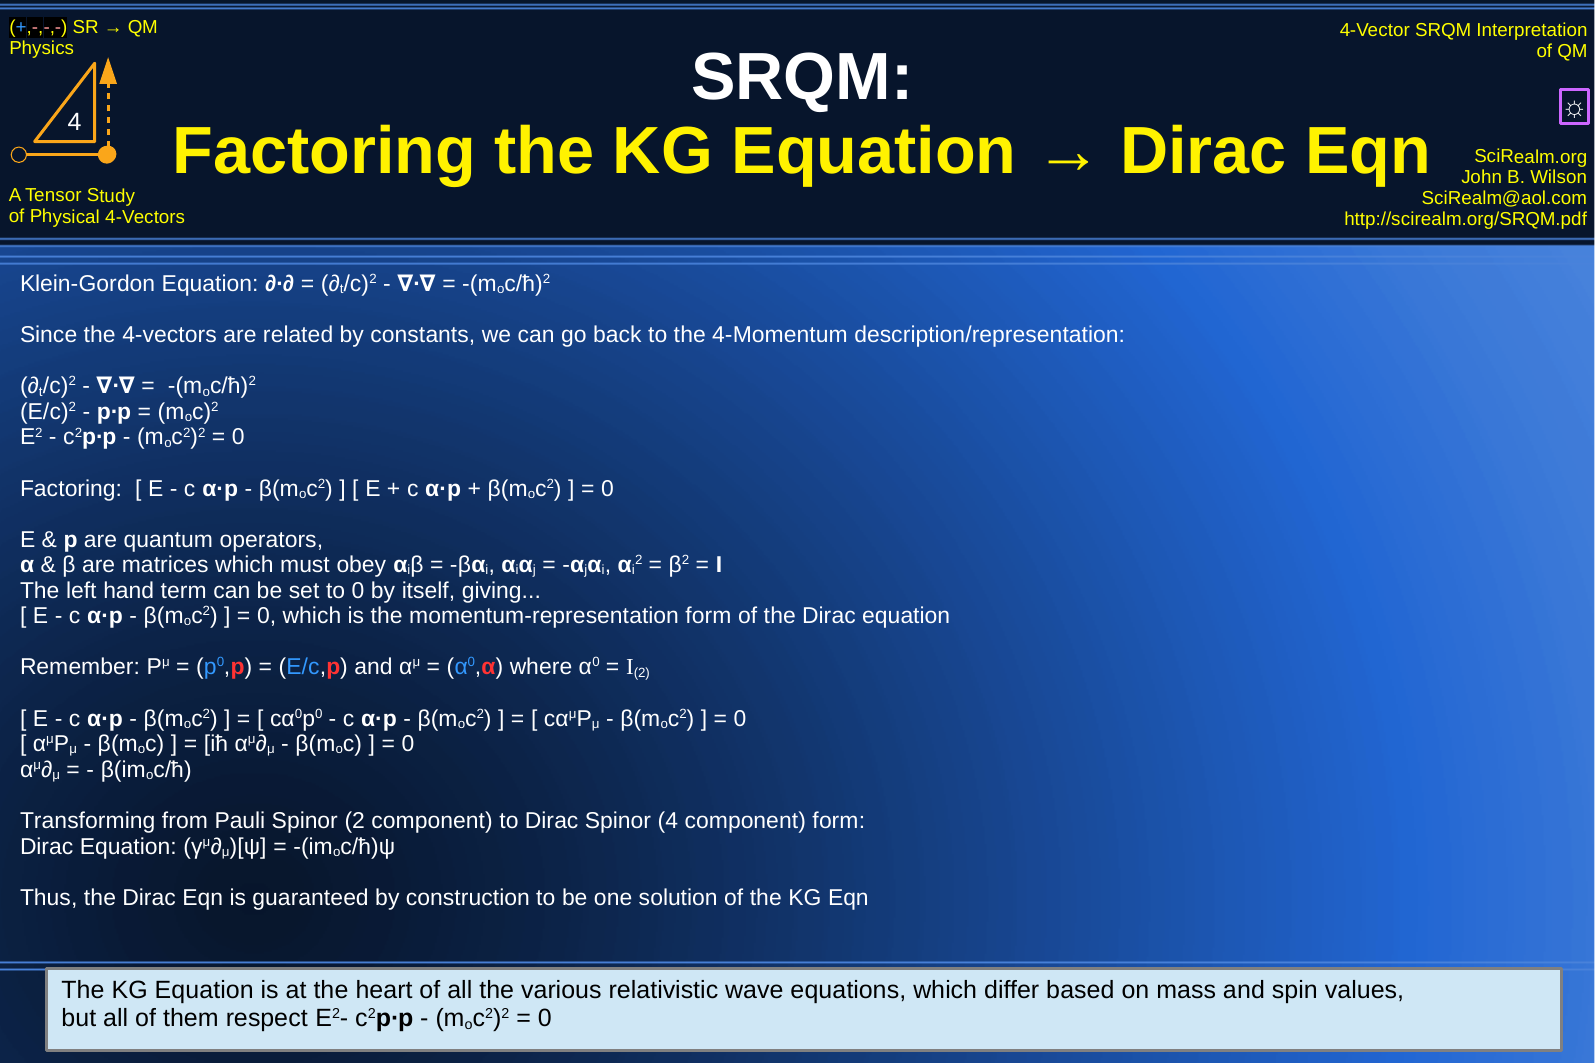

(+,-,-,-) SR → QM
Physics
A Tensor Study
of Physical 4-Vectors
4-Vector SRQM Interpretation
of QM
SciRealm.org
John B. Wilson
SciRealm@aol.com
http://scirealm.org/SRQM.pdf
# SRQM: Factoring the KG Equation → Dirac Eqn
4
☼
Klein-Gordon Equation: ∂∙∂ = (∂t/c)2 - ∇∙∇ = -(moc/ħ)2
Since the 4-vectors are related by constants, we can go back to the 4-Momentum description/representation:
(∂t/c)2 - ∇∙∇ = -(moc/ħ)2
(E/c)2 - p∙p = (moc)2
E2 - c2p∙p - (moc2)2 = 0
Factoring: [ E - c α·p - β(moc2) ] [ E + c α·p + β(moc2) ] = 0
E & p are quantum operators,
α & β are matrices which must obey αiβ = -βαi, αiαj = -αjαi, αi2 = β2 = I
The left hand term can be set to 0 by itself, giving...
[ E - c α·p - β(moc2) ] = 0, which is the momentum-representation form of the Dirac equation
Remember: Pμ = (p0,p) = (E/c,p) and αμ = (α0,α) where α0 = I(2)
[ E - c α·p - β(moc2) ] = [ cα0p0 - c α·p - β(moc2) ] = [ cαμPμ - β(moc2) ] = 0
[ αμPμ - β(moc) ] = [iħ αμ∂μ - β(moc) ] = 0
αμ∂μ = - β(imoc/ħ)
Transforming from Pauli Spinor (2 component) to Dirac Spinor (4 component) form:
Dirac Equation: (γμ∂μ)[ψ] = -(imoc/ħ)ψ
Thus, the Dirac Eqn is guaranteed by construction to be one solution of the KG Eqn
The KG Equation is at the heart of all the various relativistic wave equations, which differ based on mass and spin values,
but all of them respect E2- c2p∙p - (moc2)2 = 0